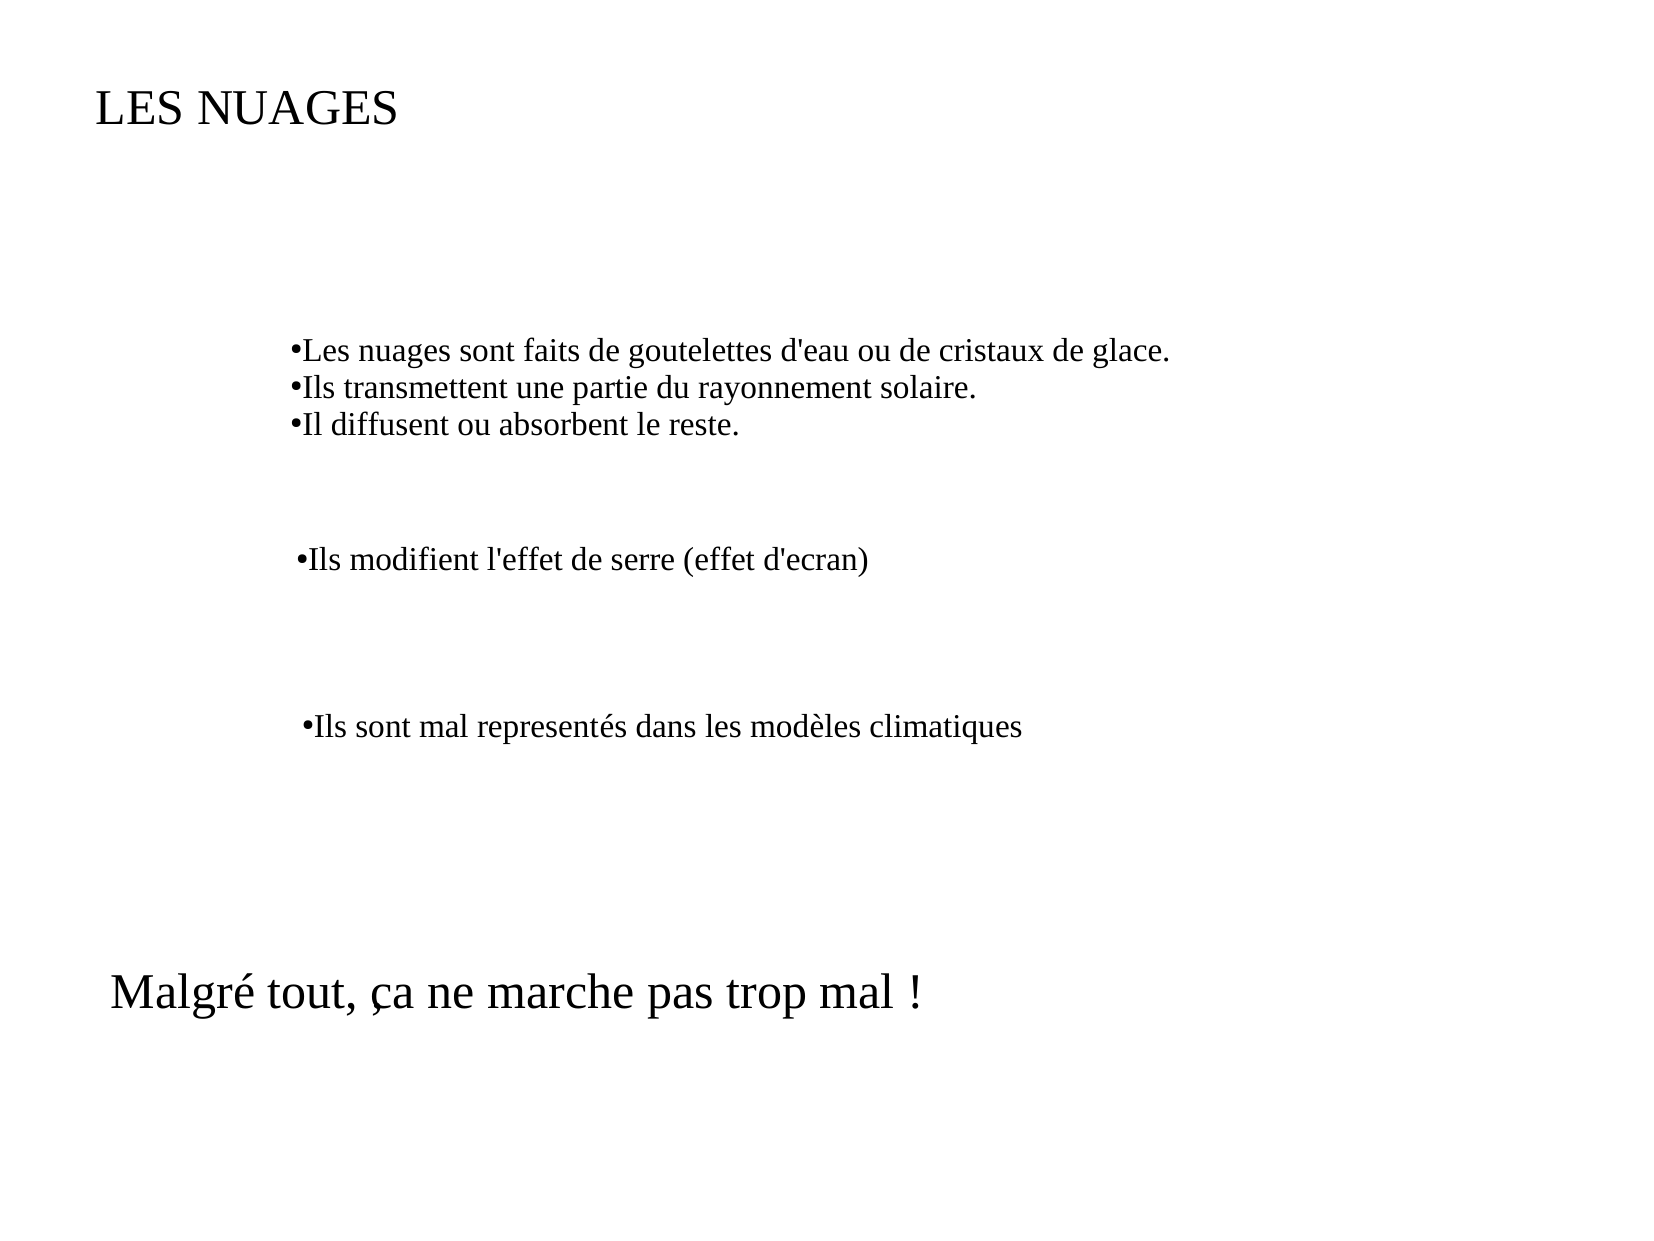

LES NUAGES
Les nuages sont faits de goutelettes d'eau ou de cristaux de glace.
Ils transmettent une partie du rayonnement solaire.
Il diffusent ou absorbent le reste.
Ils modifient l'effet de serre (effet d'ecran)
Ils sont mal representés dans les modèles climatiques
Malgré tout, ca ne marche pas trop mal !
,